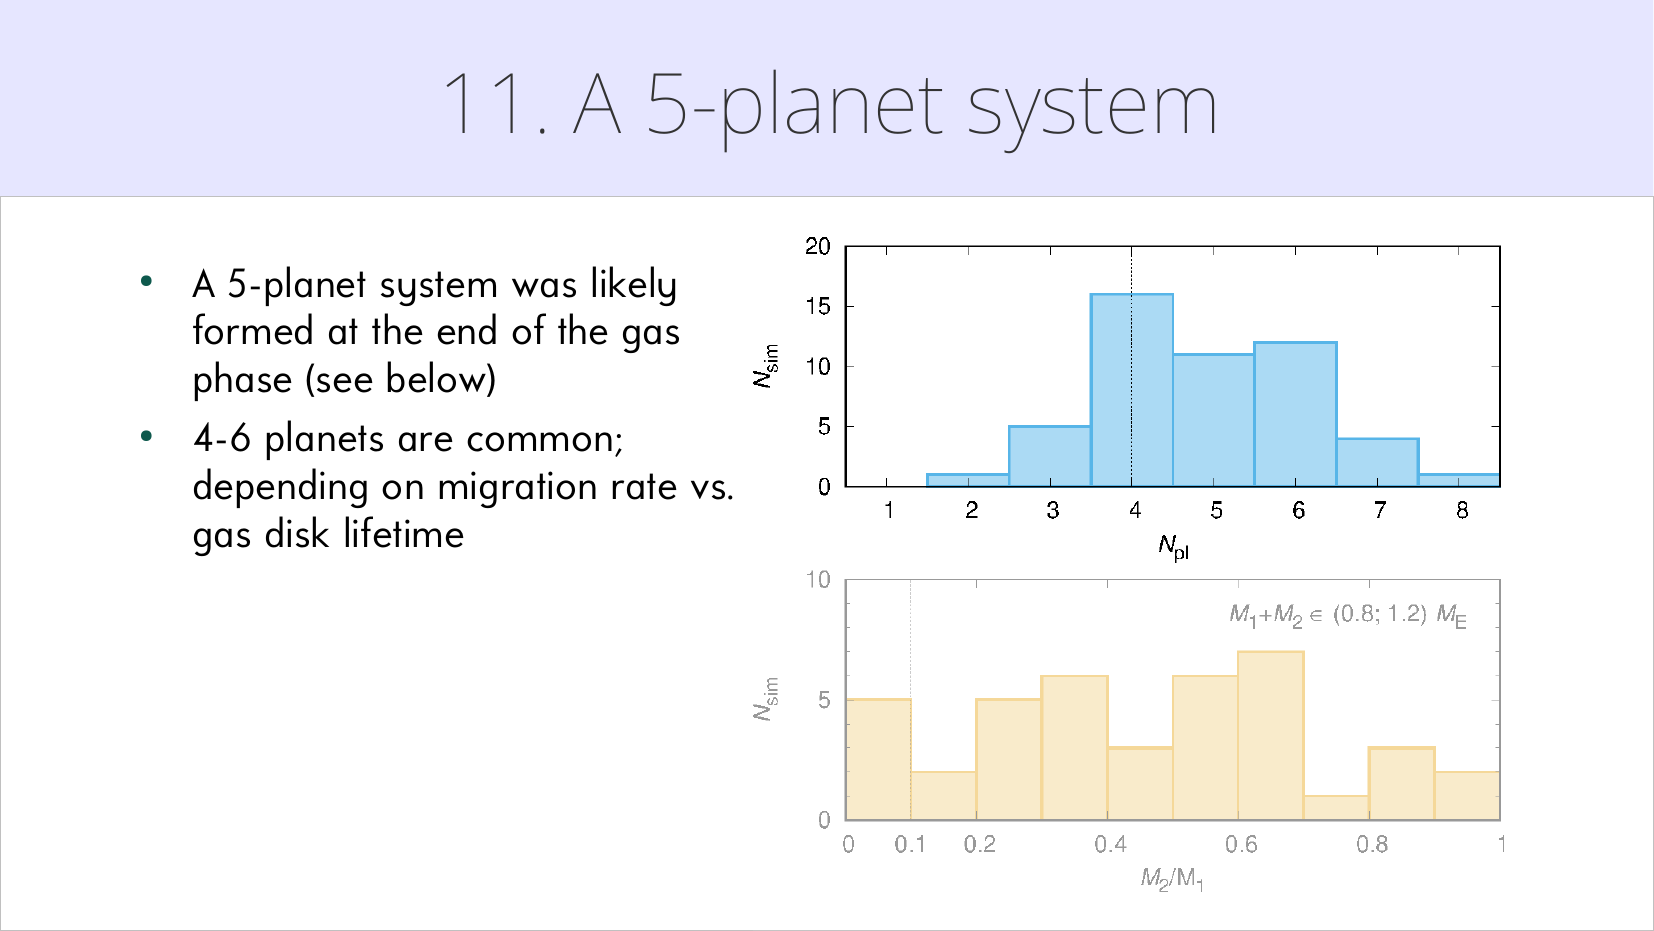

# 11. A 5-planet system
A 5-planet system was likely formed at the end of the gas phase (see below)
4-6 planets are common; depending on migration rate vs. gas disk lifetime